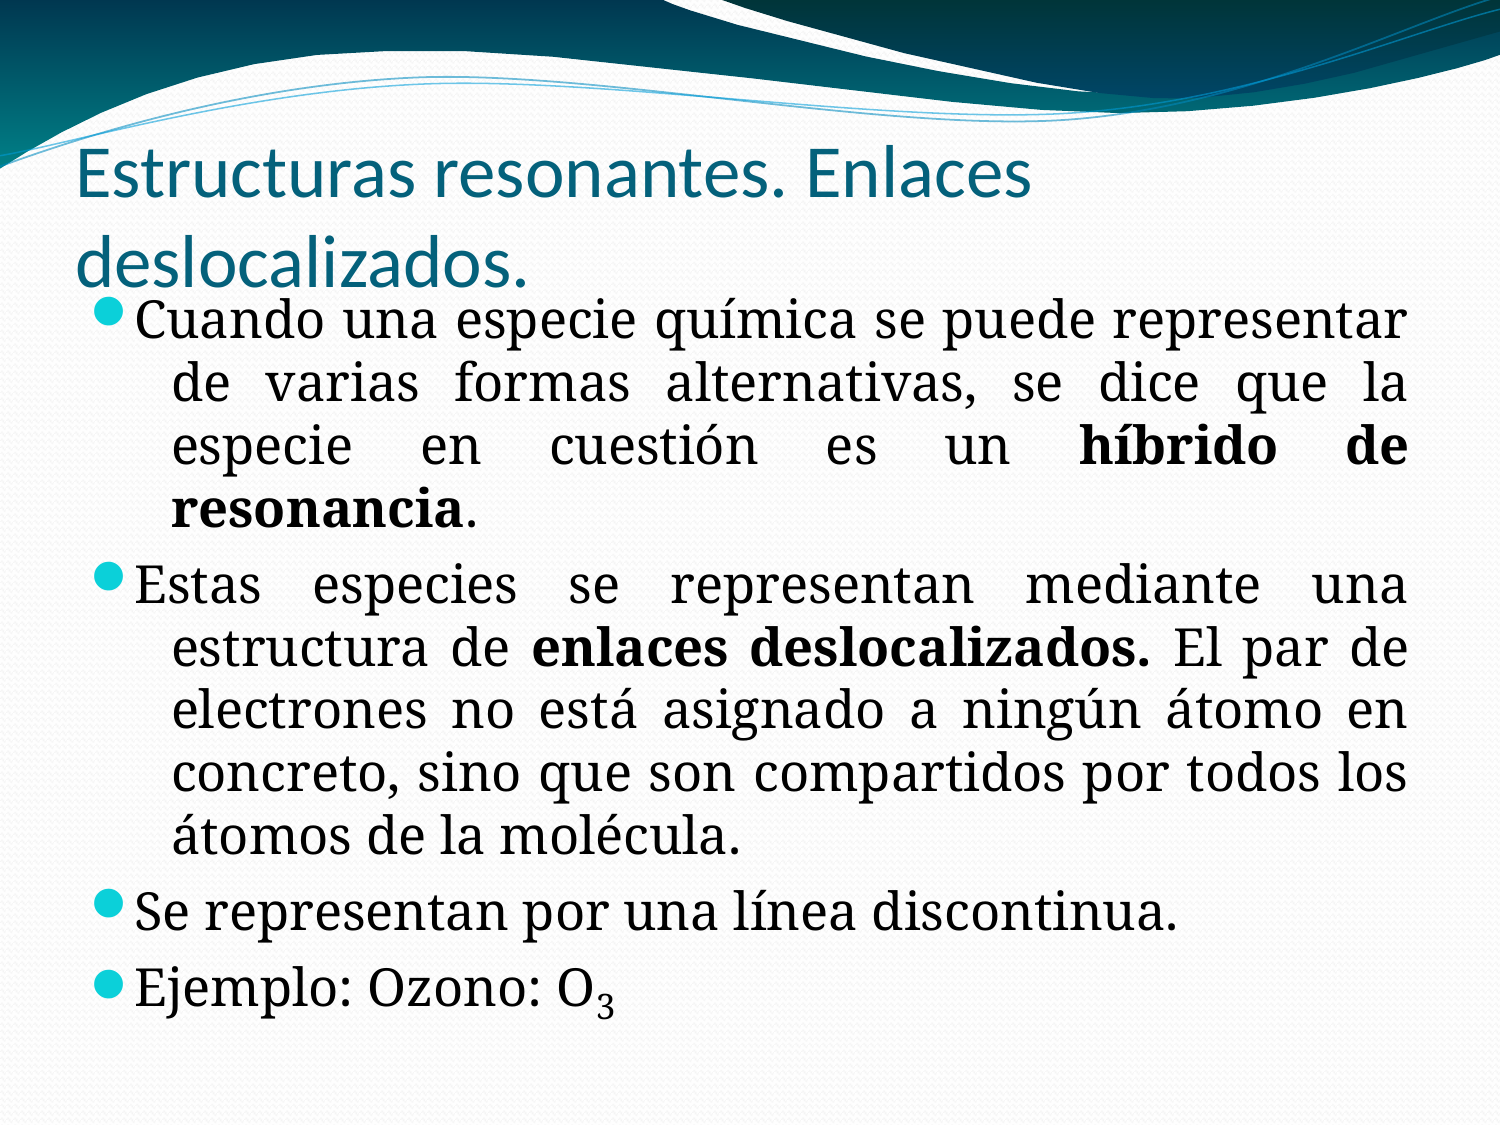

# Estructuras resonantes. Enlaces deslocalizados.
Cuando una especie química se puede representar de varias formas alternativas, se dice que la especie en cuestión es un híbrido de resonancia.
Estas especies se representan mediante una estructura de enlaces deslocalizados. El par de electrones no está asignado a ningún átomo en concreto, sino que son compartidos por todos los átomos de la molécula.
Se representan por una línea discontinua.
Ejemplo: Ozono: O3